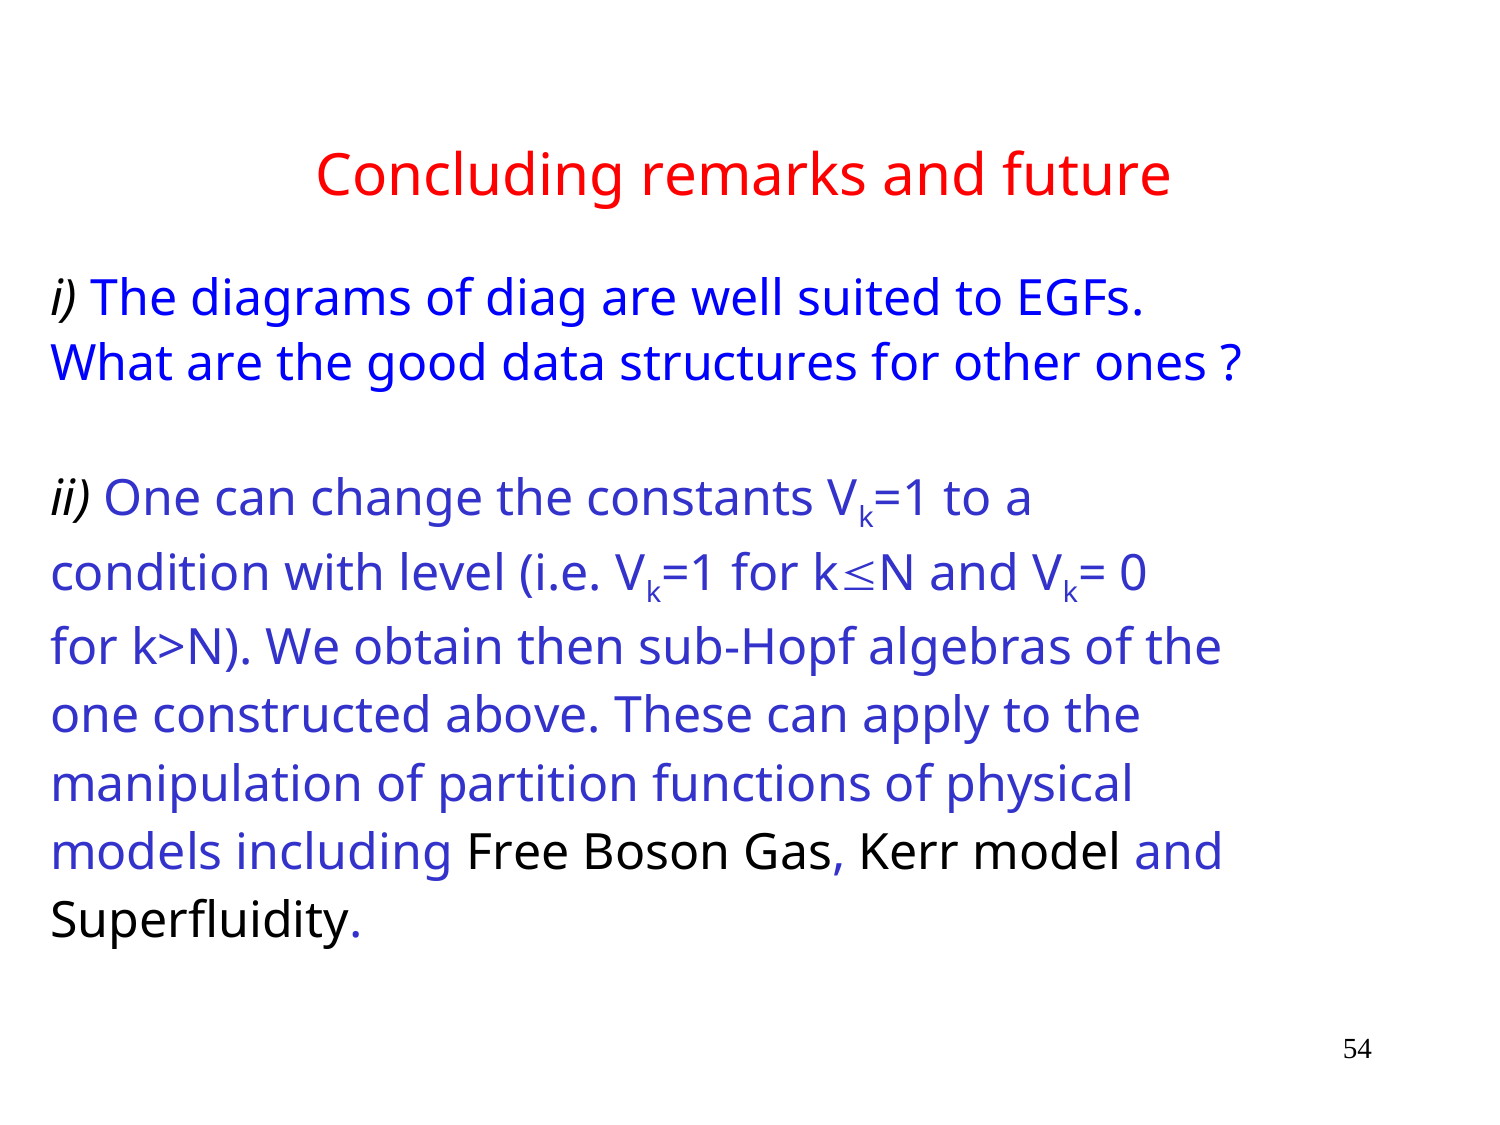

Concluding remarks and future
i) The diagrams of diag are well suited to EGFs.
What are the good data structures for other ones ?
ii) One can change the constants Vk=1 to a
condition with level (i.e. Vk=1 for kN and Vk= 0
for k>N). We obtain then sub-Hopf algebras of the
one constructed above. These can apply to the
manipulation of partition functions of physical
models including Free Boson Gas, Kerr model and
Superfluidity.
54